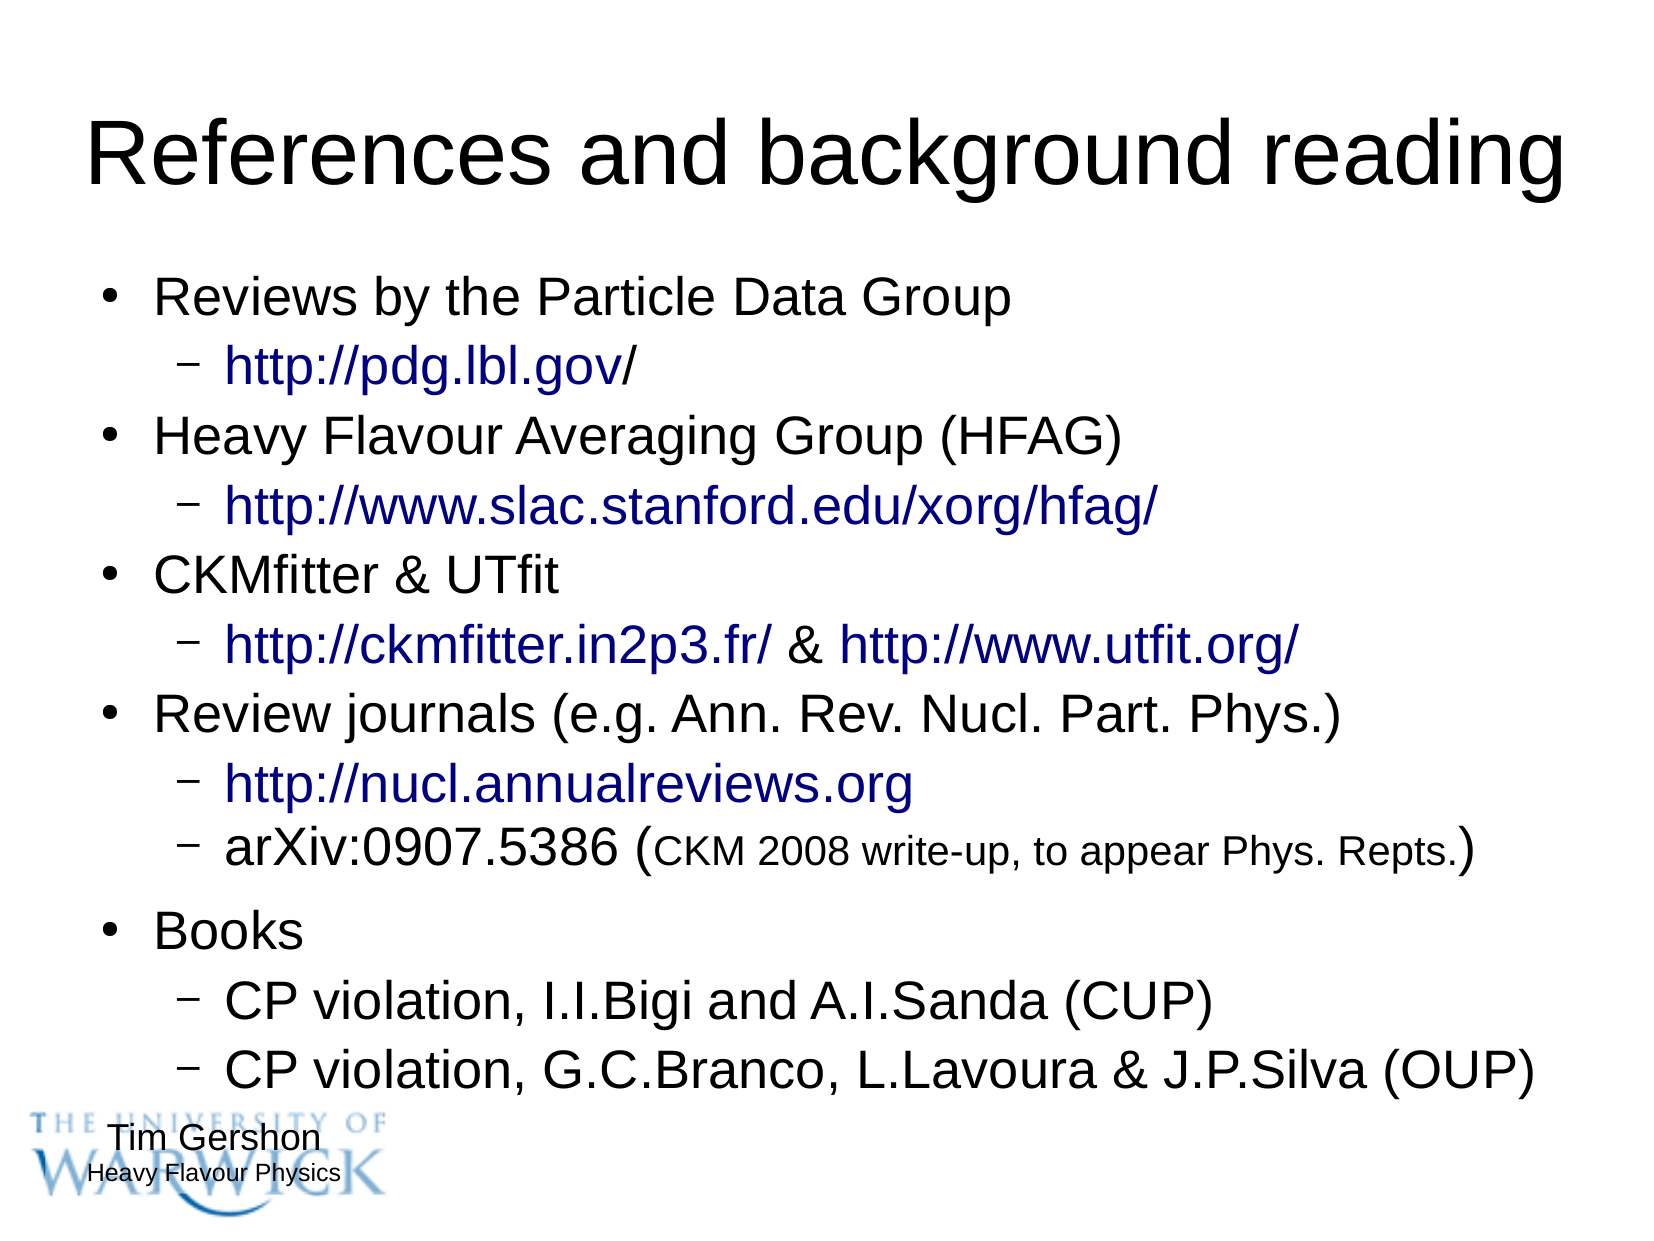

# References and background reading
Reviews by the Particle Data Group
http://pdg.lbl.gov/
Heavy Flavour Averaging Group (HFAG)
http://www.slac.stanford.edu/xorg/hfag/
CKMfitter & UTfit
http://ckmfitter.in2p3.fr/ & http://www.utfit.org/
Review journals (e.g. Ann. Rev. Nucl. Part. Phys.)
http://nucl.annualreviews.org
arXiv:0907.5386 (CKM 2008 write-up, to appear Phys. Repts.)
Books
CP violation, I.I.Bigi and A.I.Sanda (CUP)
CP violation, G.C.Branco, L.Lavoura & J.P.Silva (OUP)
Tim Gershon
Heavy Flavour Physics